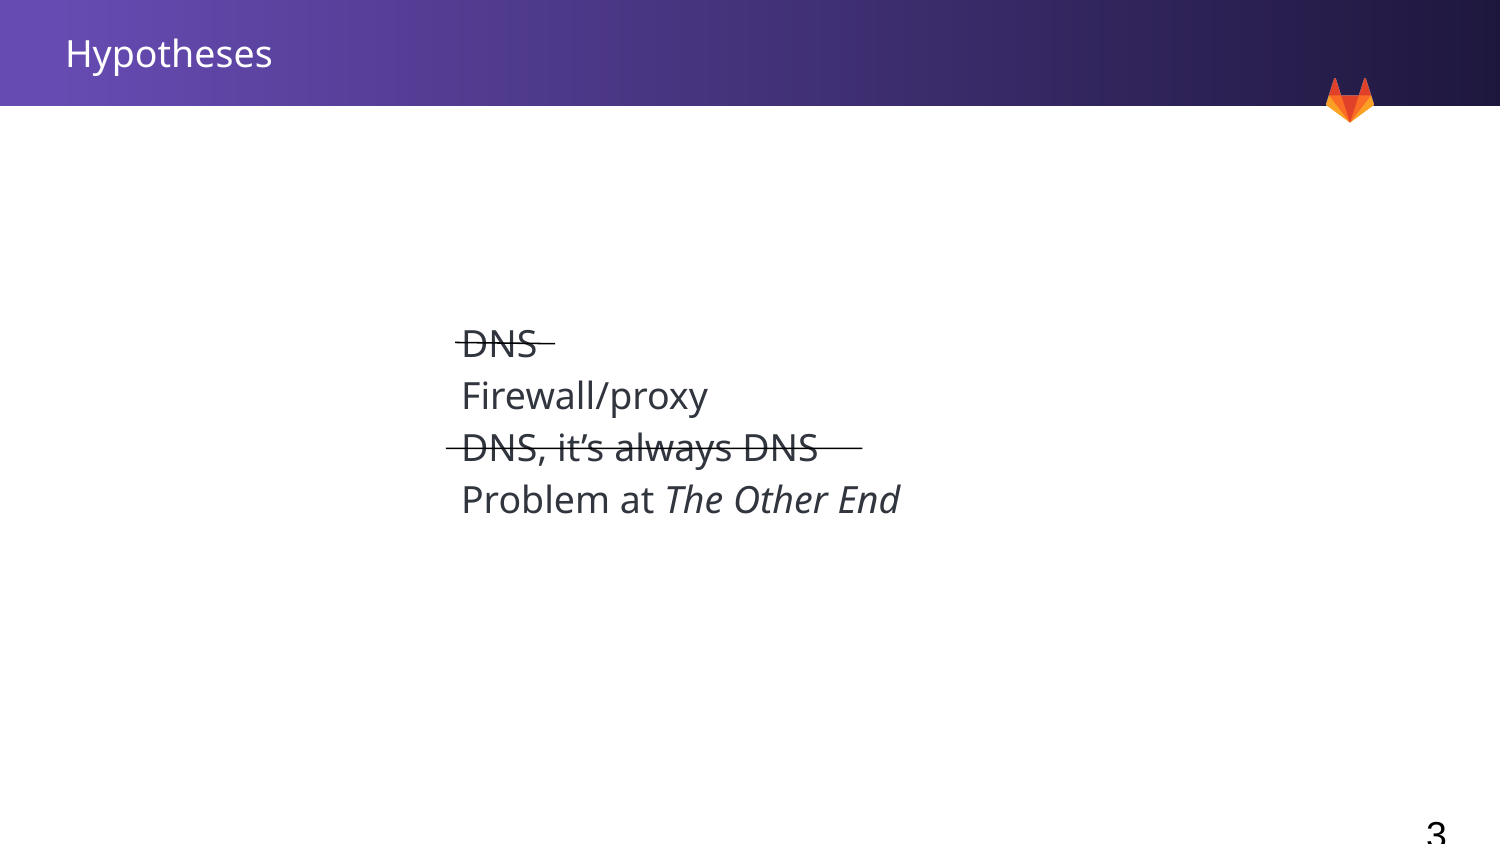

# Hypotheses
DNS
Firewall/proxy
DNS, it’s always DNS
Problem at The Other End